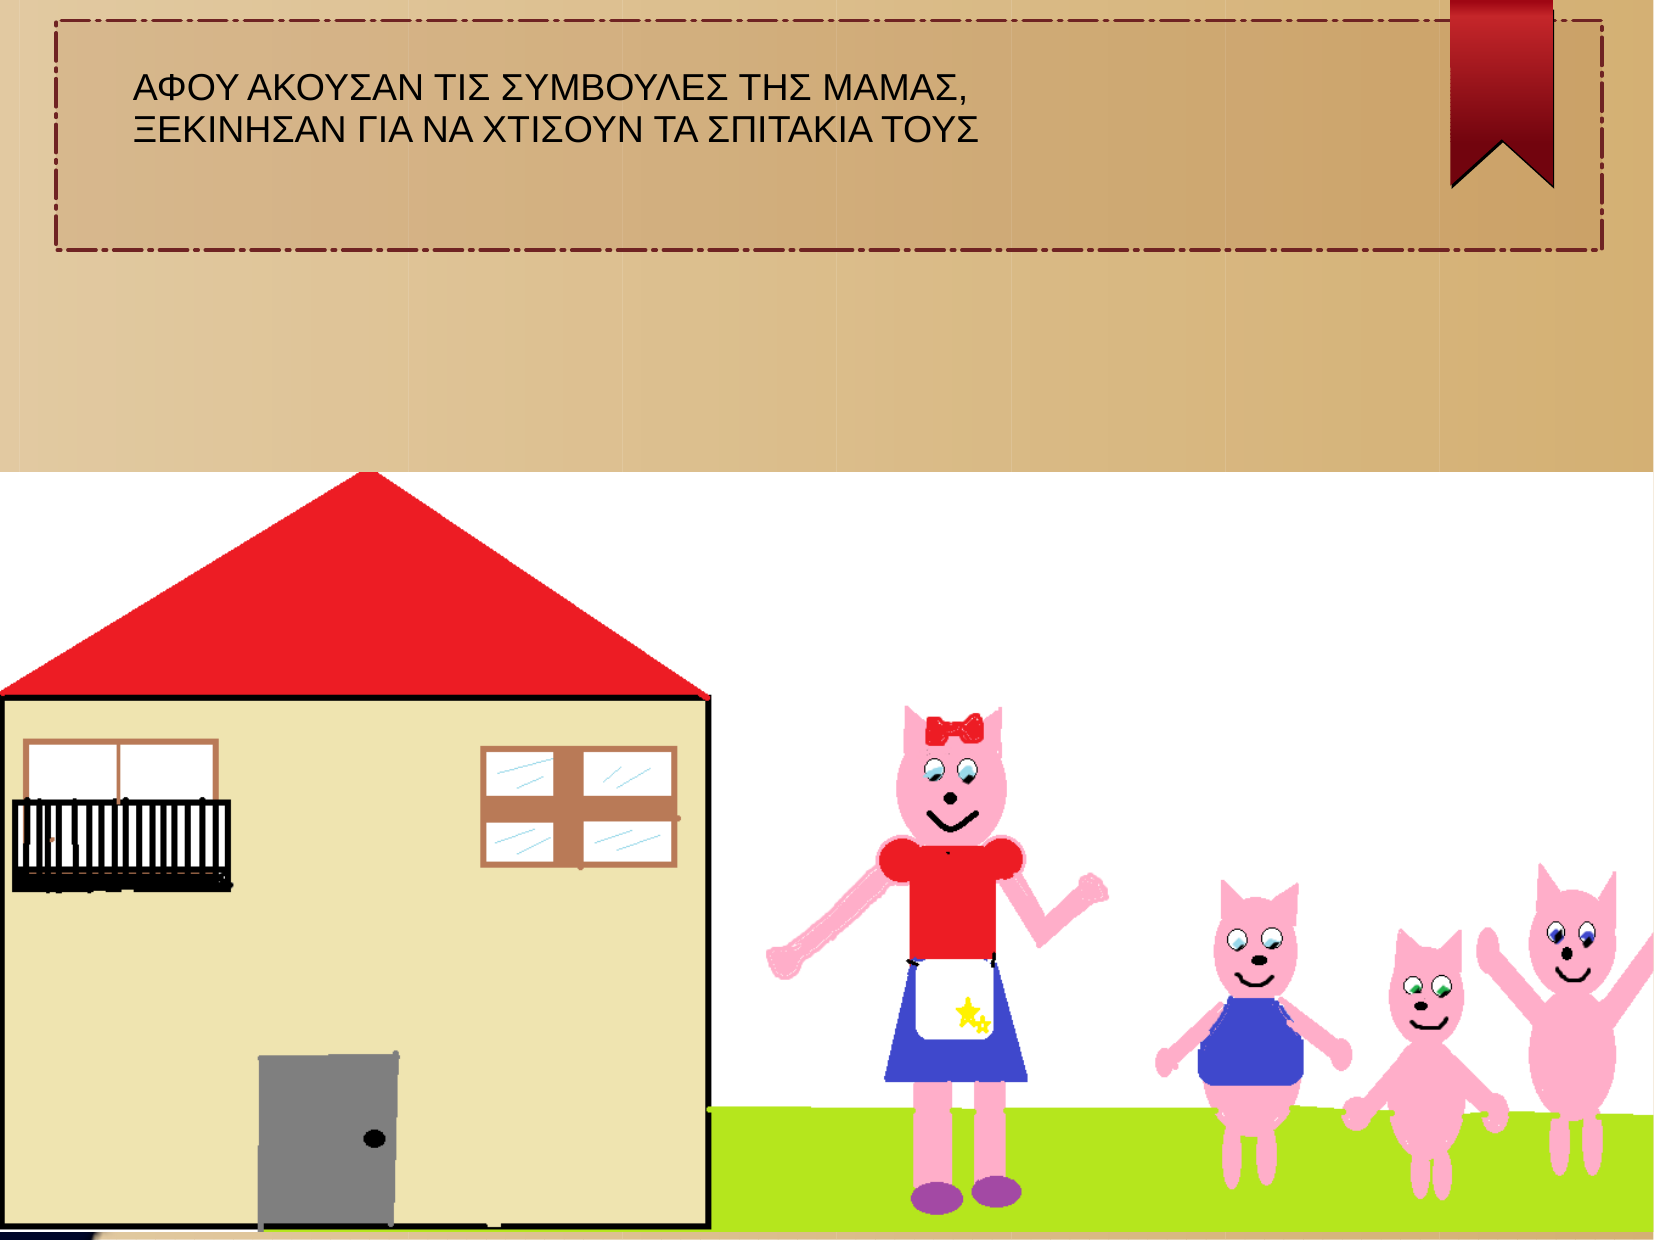

ΑΦΟΥ ΑΚΟΥΣΑΝ ΤΙΣ ΣΥΜΒΟΥΛΕΣ ΤΗΣ ΜΑΜΑΣ,
ΞΕΚΙΝΗΣΑΝ ΓΙΑ ΝΑ ΧΤΙΣΟΥΝ ΤΑ ΣΠΙΤΑΚΙΑ ΤΟΥΣ